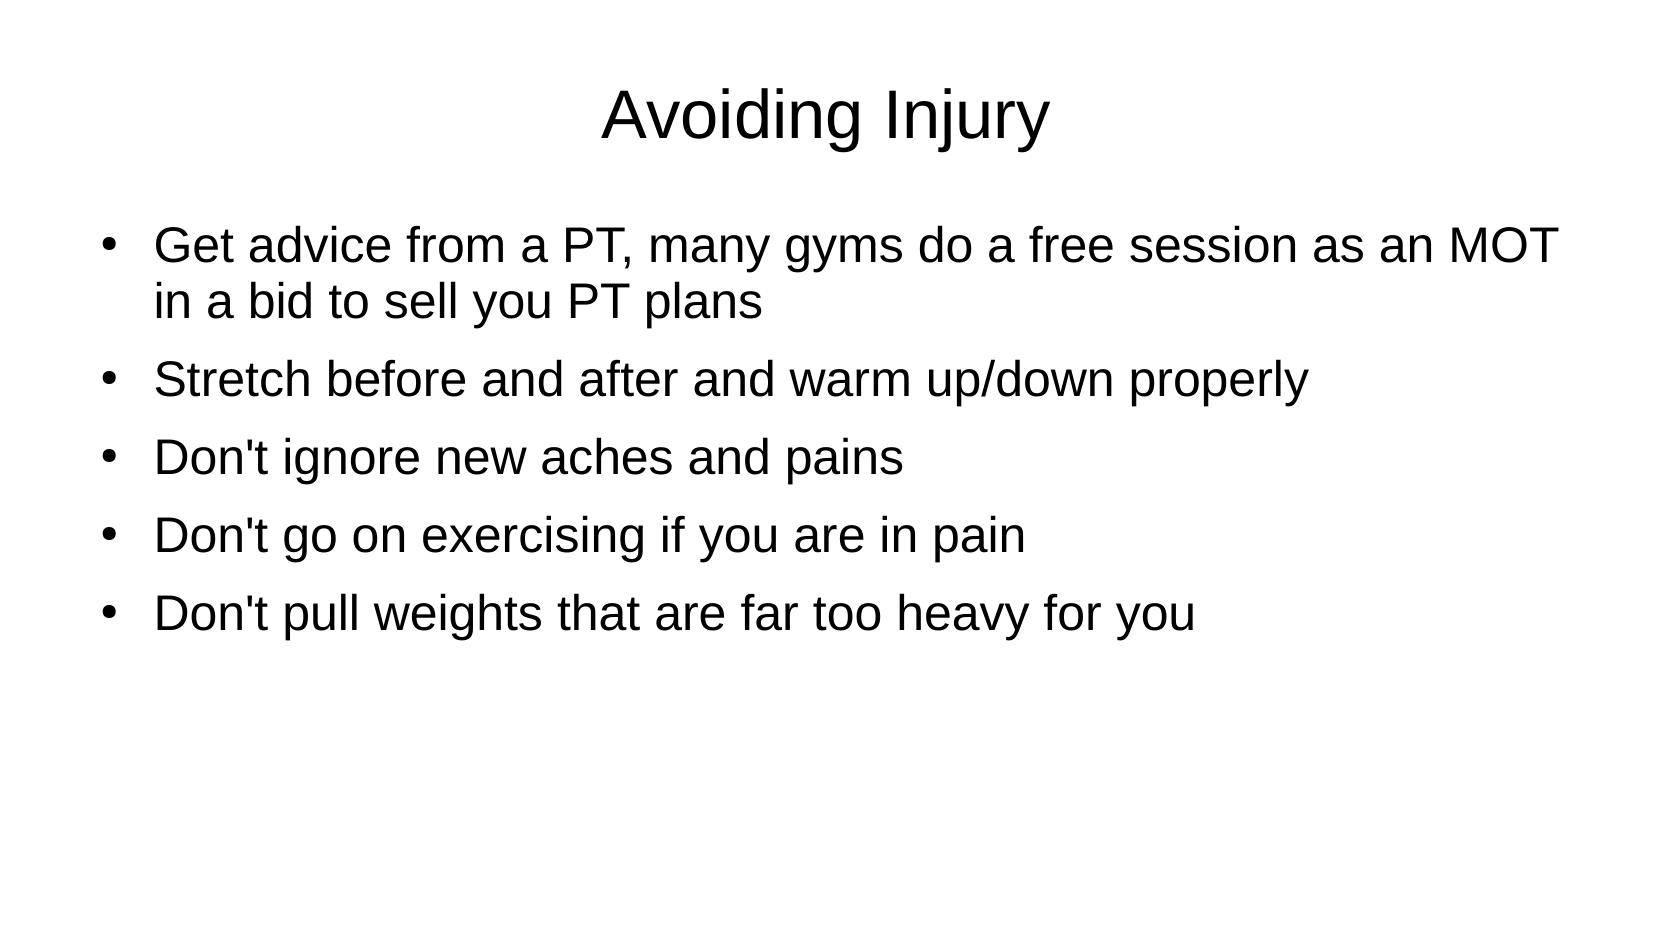

# Avoiding Injury
Get advice from a PT, many gyms do a free session as an MOT in a bid to sell you PT plans
Stretch before and after and warm up/down properly
Don't ignore new aches and pains
Don't go on exercising if you are in pain
Don't pull weights that are far too heavy for you